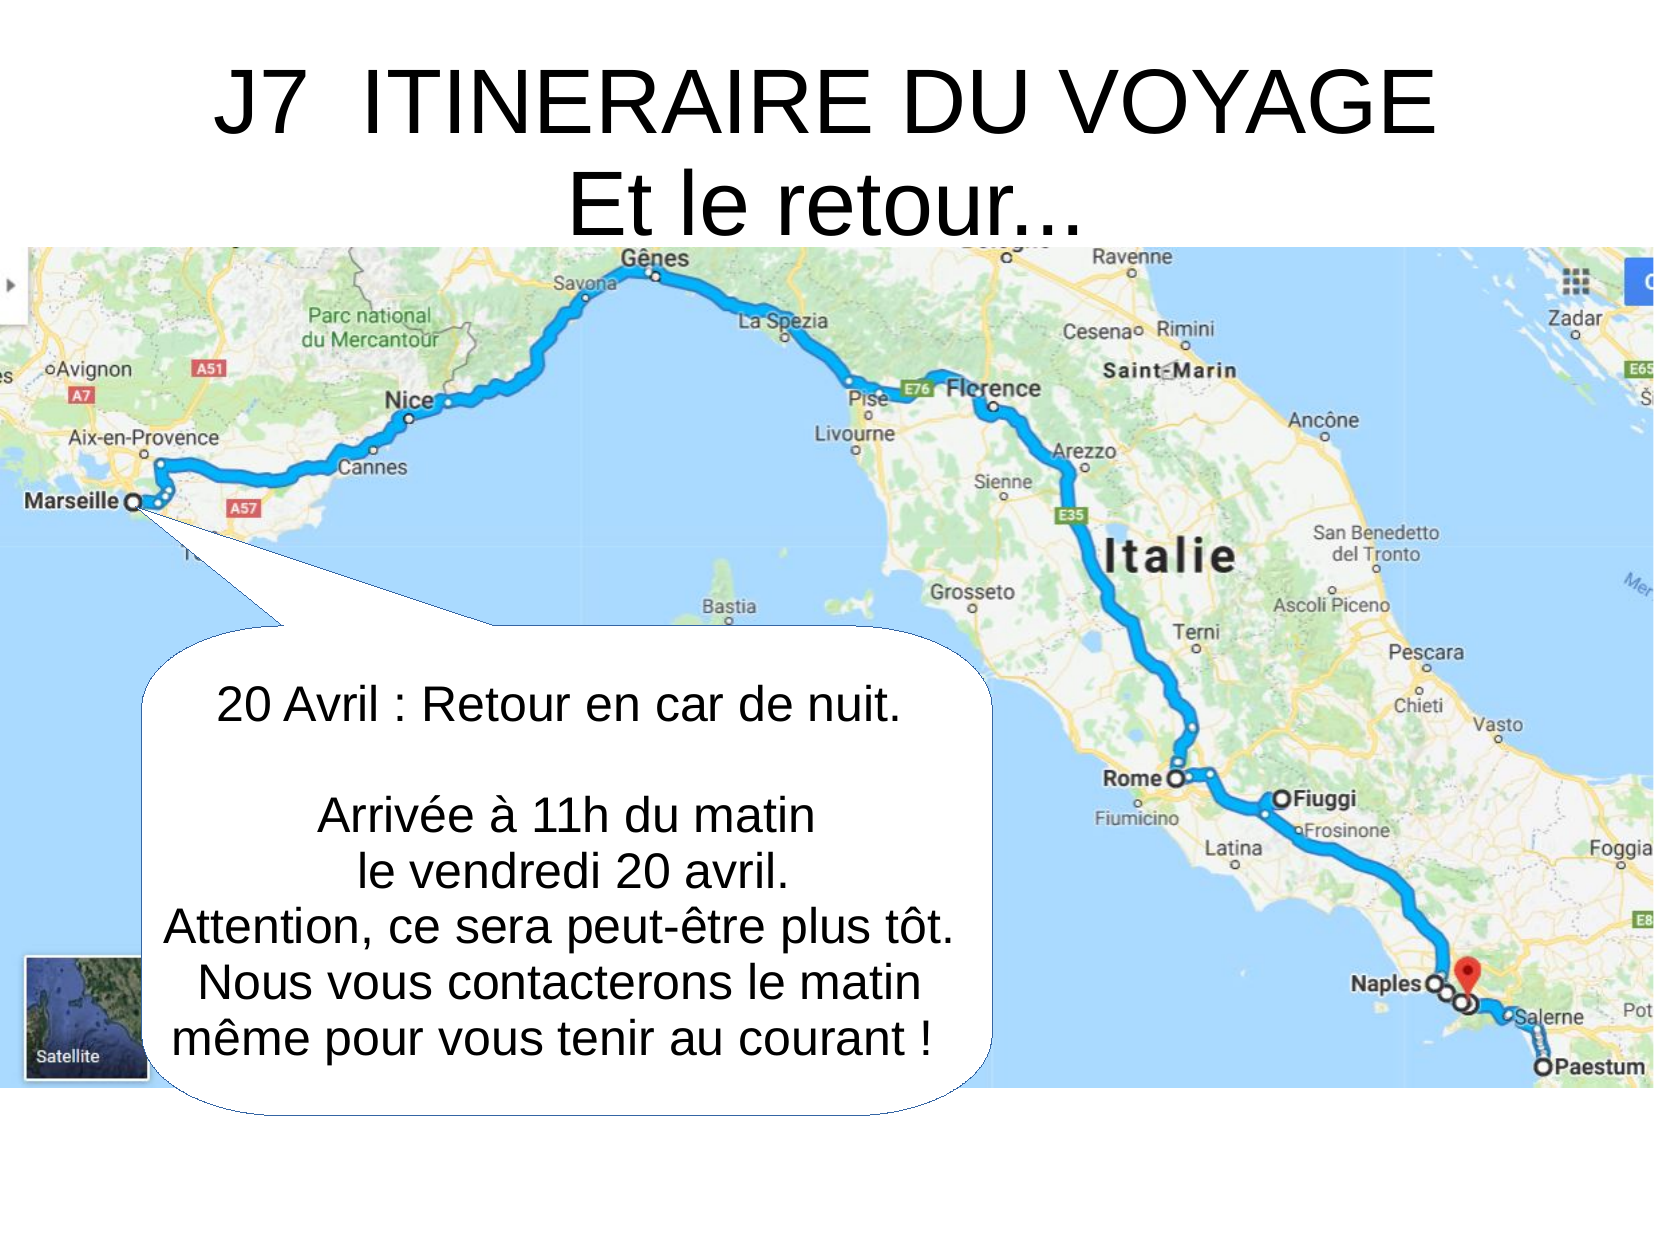

# J7 ITINERAIRE DU VOYAGE Et le retour...
20 Avril : Retour en car de nuit.
Arrivée à 11h du matin
 le vendredi 20 avril.
Attention, ce sera peut-être plus tôt.
Nous vous contacterons le matin
même pour vous tenir au courant !